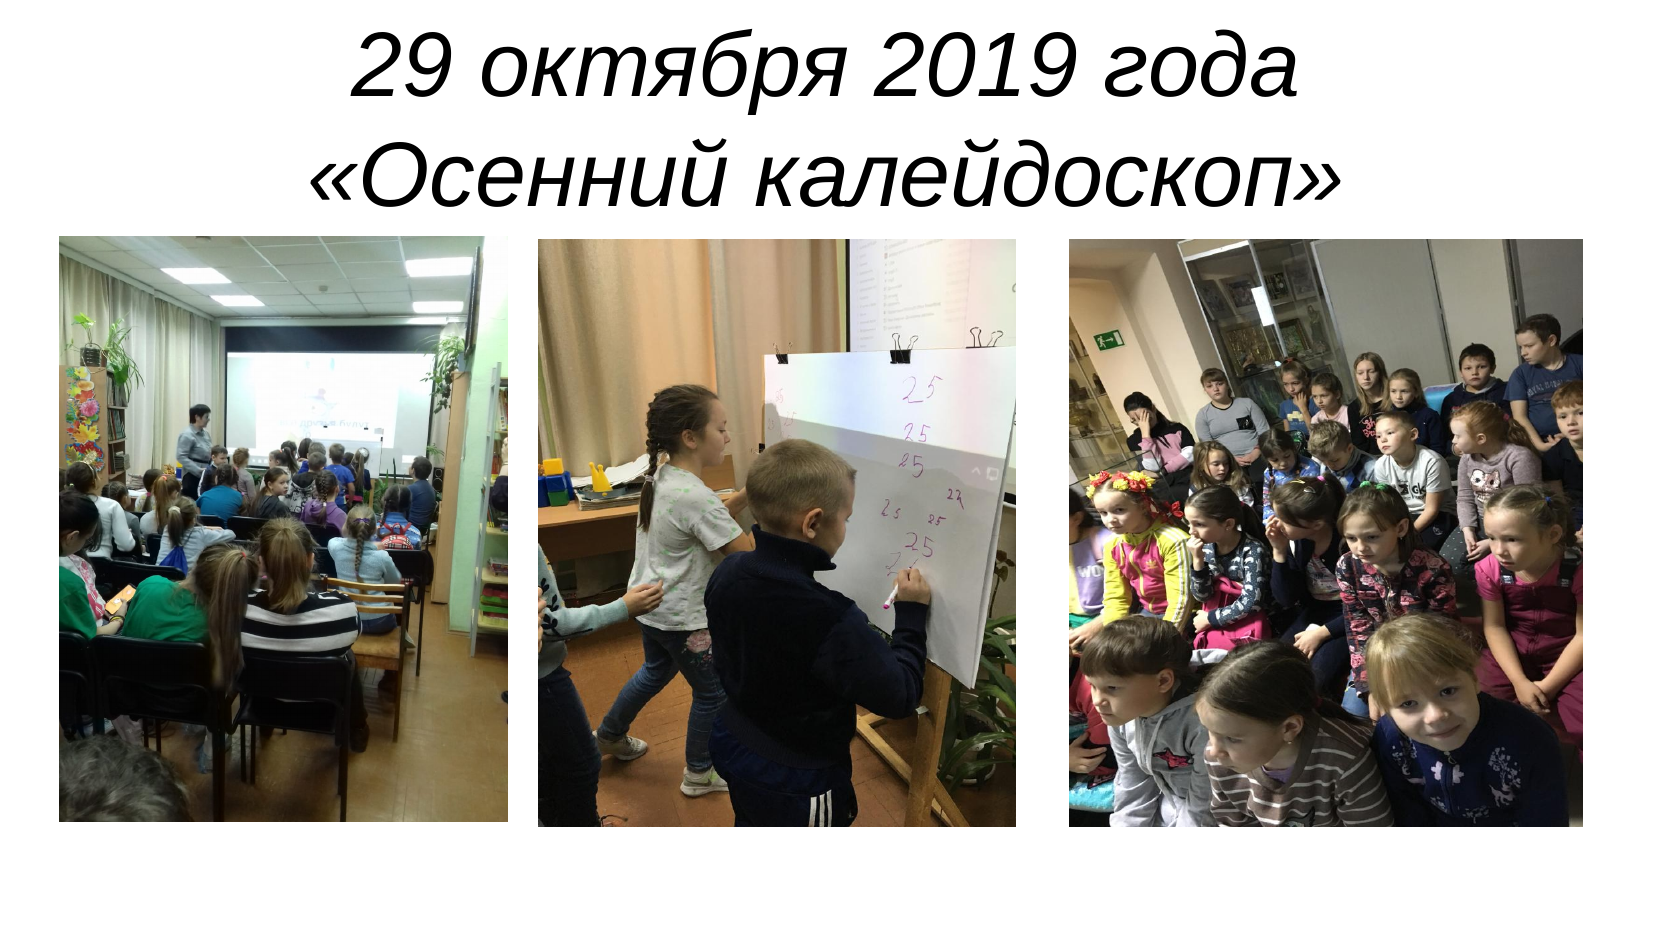

# 29 октября 2019 года «Осенний калейдоскоп»